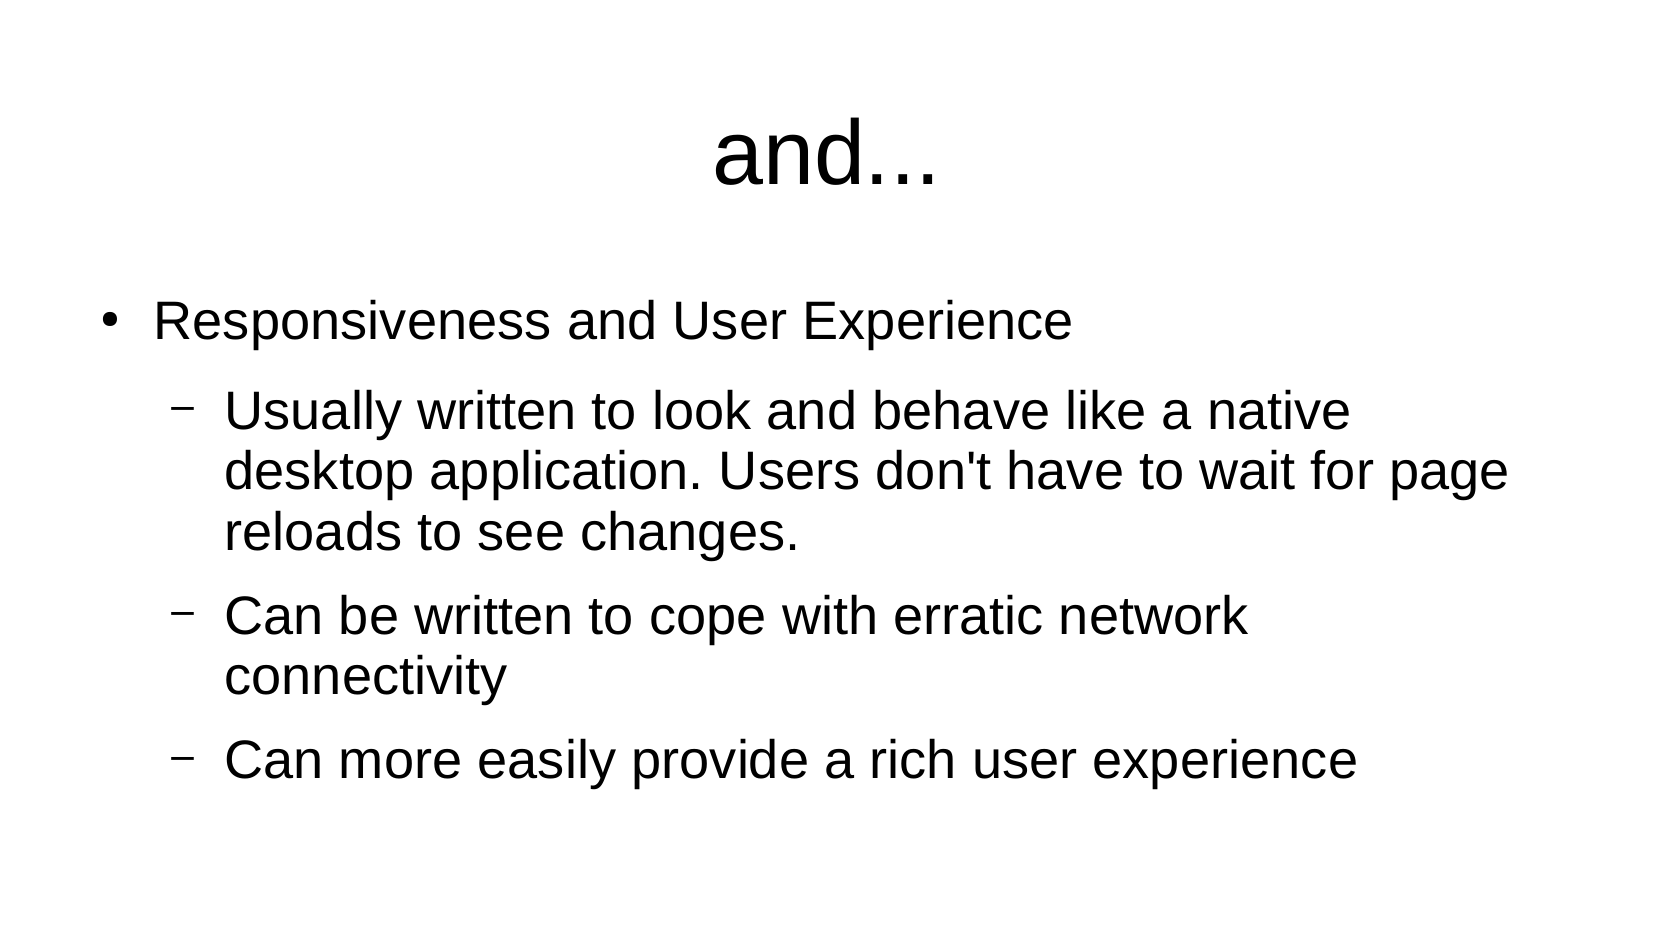

# and...
Responsiveness and User Experience
Usually written to look and behave like a native desktop application. Users don't have to wait for page reloads to see changes.
Can be written to cope with erratic network connectivity
Can more easily provide a rich user experience